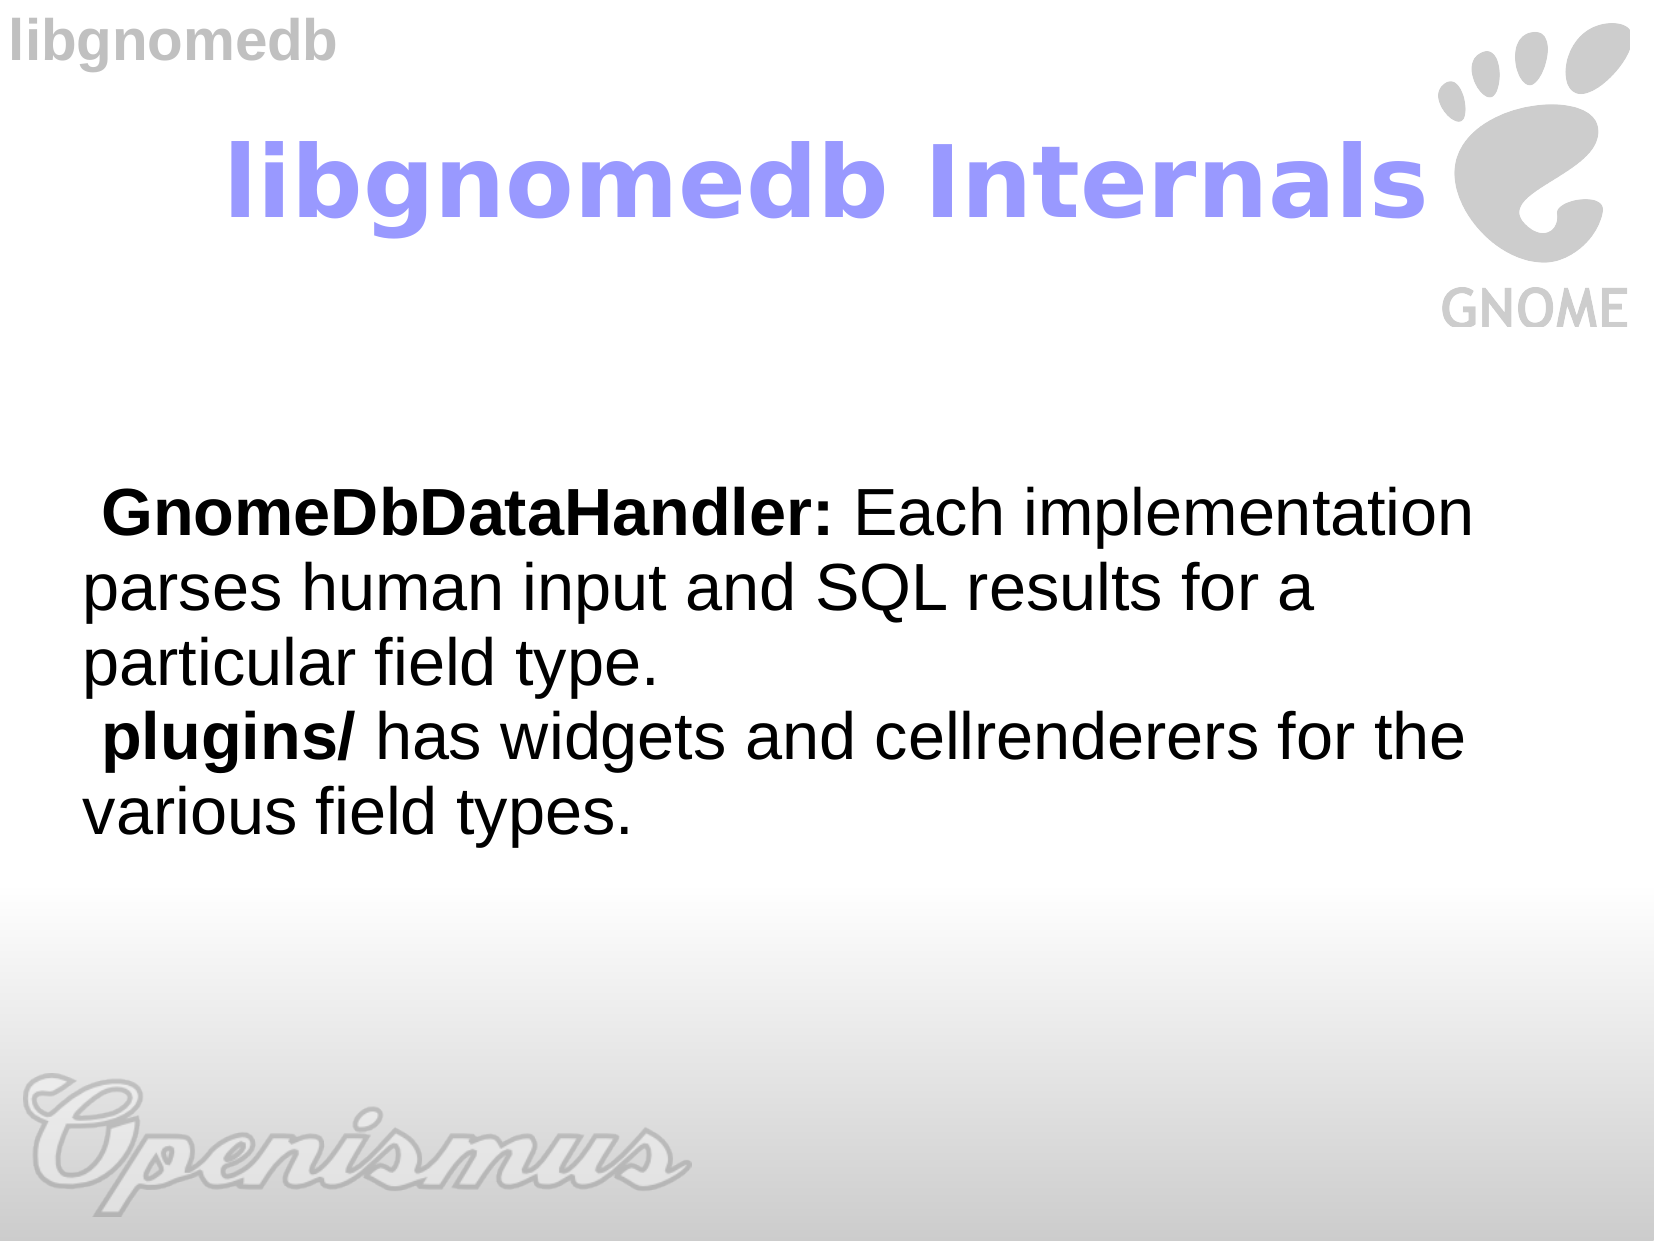

# libgnomedb Internals
 GnomeDbDataHandler: Each implementation parses human input and SQL results for a particular field type.
 plugins/ has widgets and cellrenderers for the various field types.